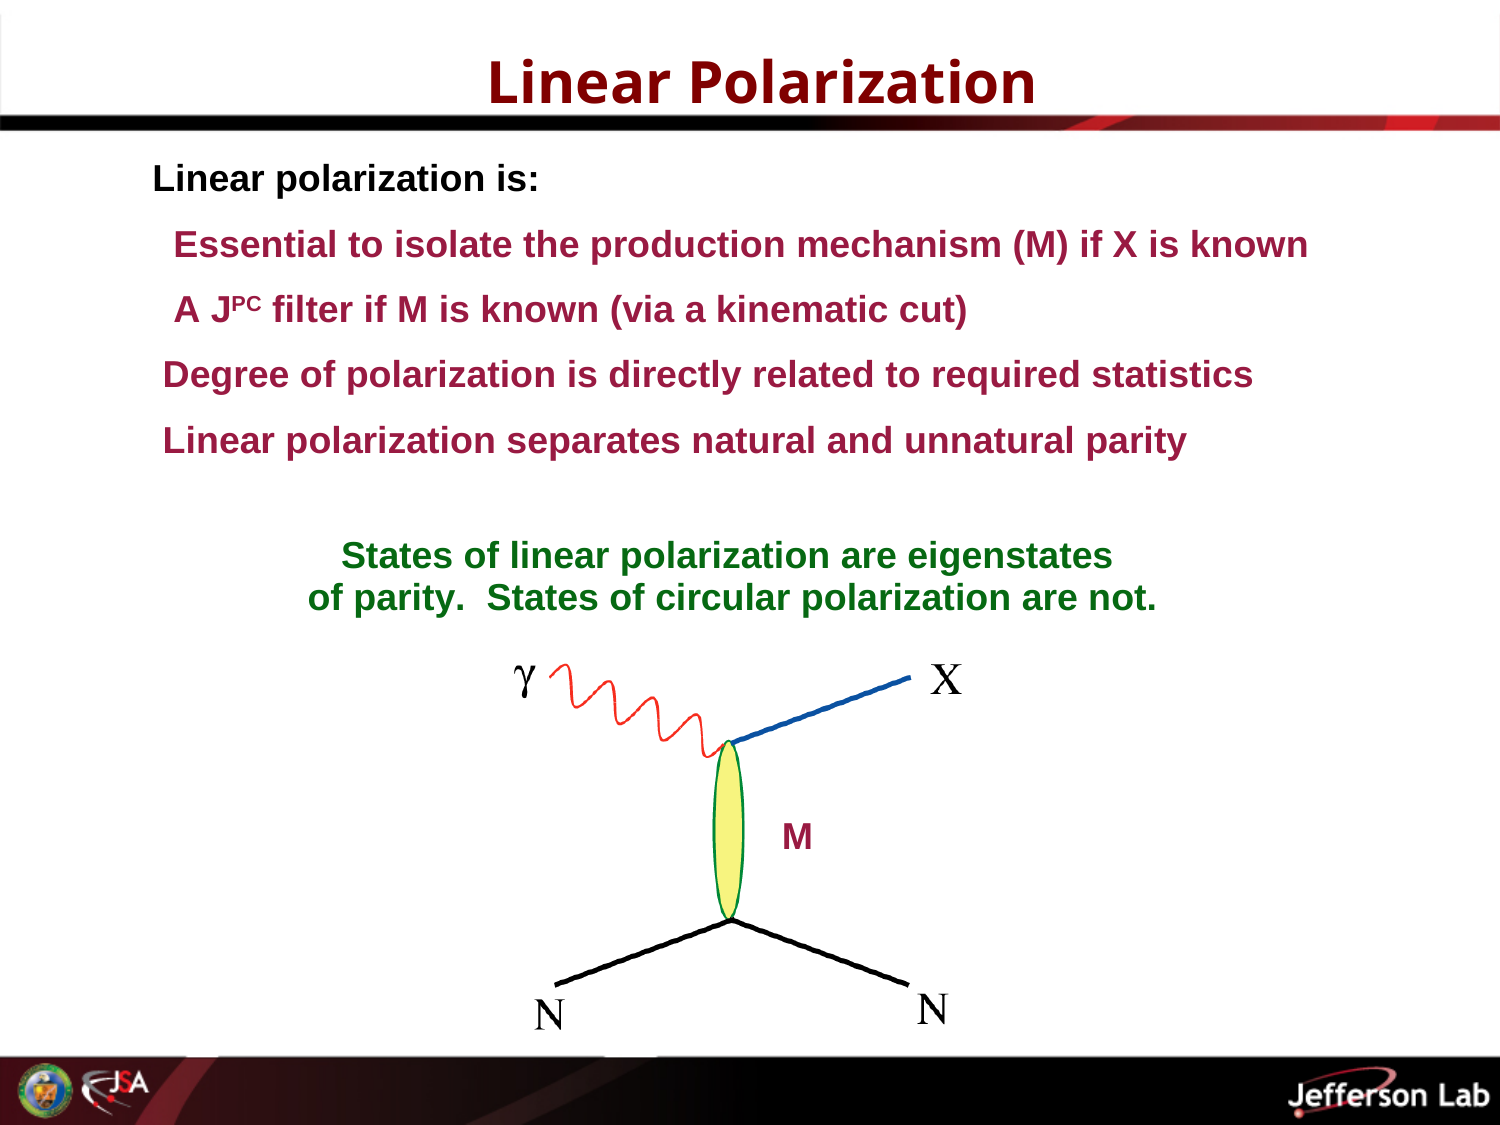

# Linear Polarization
Linear polarization is:
 Essential to isolate the production mechanism (M) if X is known
 A JPC filter if M is known (via a kinematic cut)
 Degree of polarization is directly related to required statistics
 Linear polarization separates natural and unnatural parity
States of linear polarization are eigenstates
of parity. States of circular polarization are not.
M